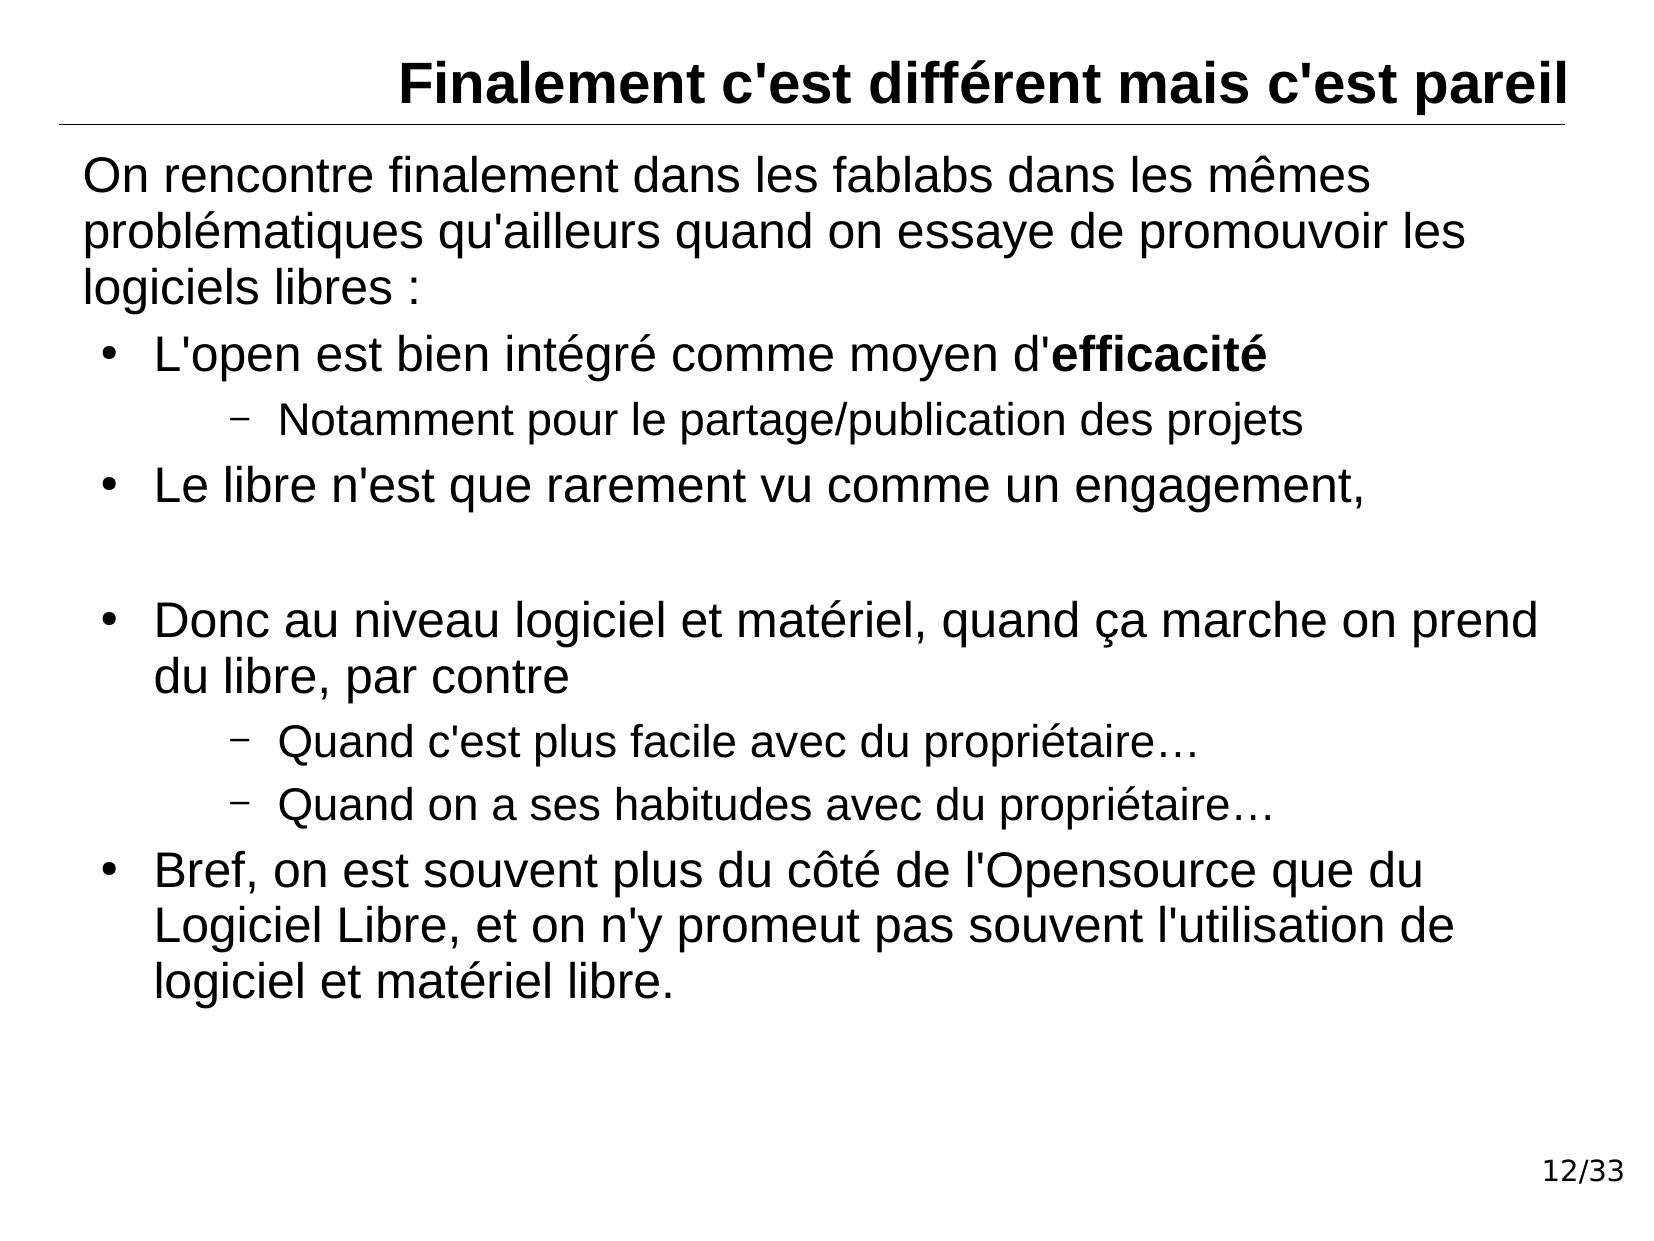

# Finalement c'est différent mais c'est pareil
On rencontre finalement dans les fablabs dans les mêmes problématiques qu'ailleurs quand on essaye de promouvoir les logiciels libres :
L'open est bien intégré comme moyen d'efficacité
Notamment pour le partage/publication des projets
Le libre n'est que rarement vu comme un engagement,
Donc au niveau logiciel et matériel, quand ça marche on prend du libre, par contre
Quand c'est plus facile avec du propriétaire…
Quand on a ses habitudes avec du propriétaire…
Bref, on est souvent plus du côté de l'Opensource que du Logiciel Libre, et on n'y promeut pas souvent l'utilisation de logiciel et matériel libre.
12